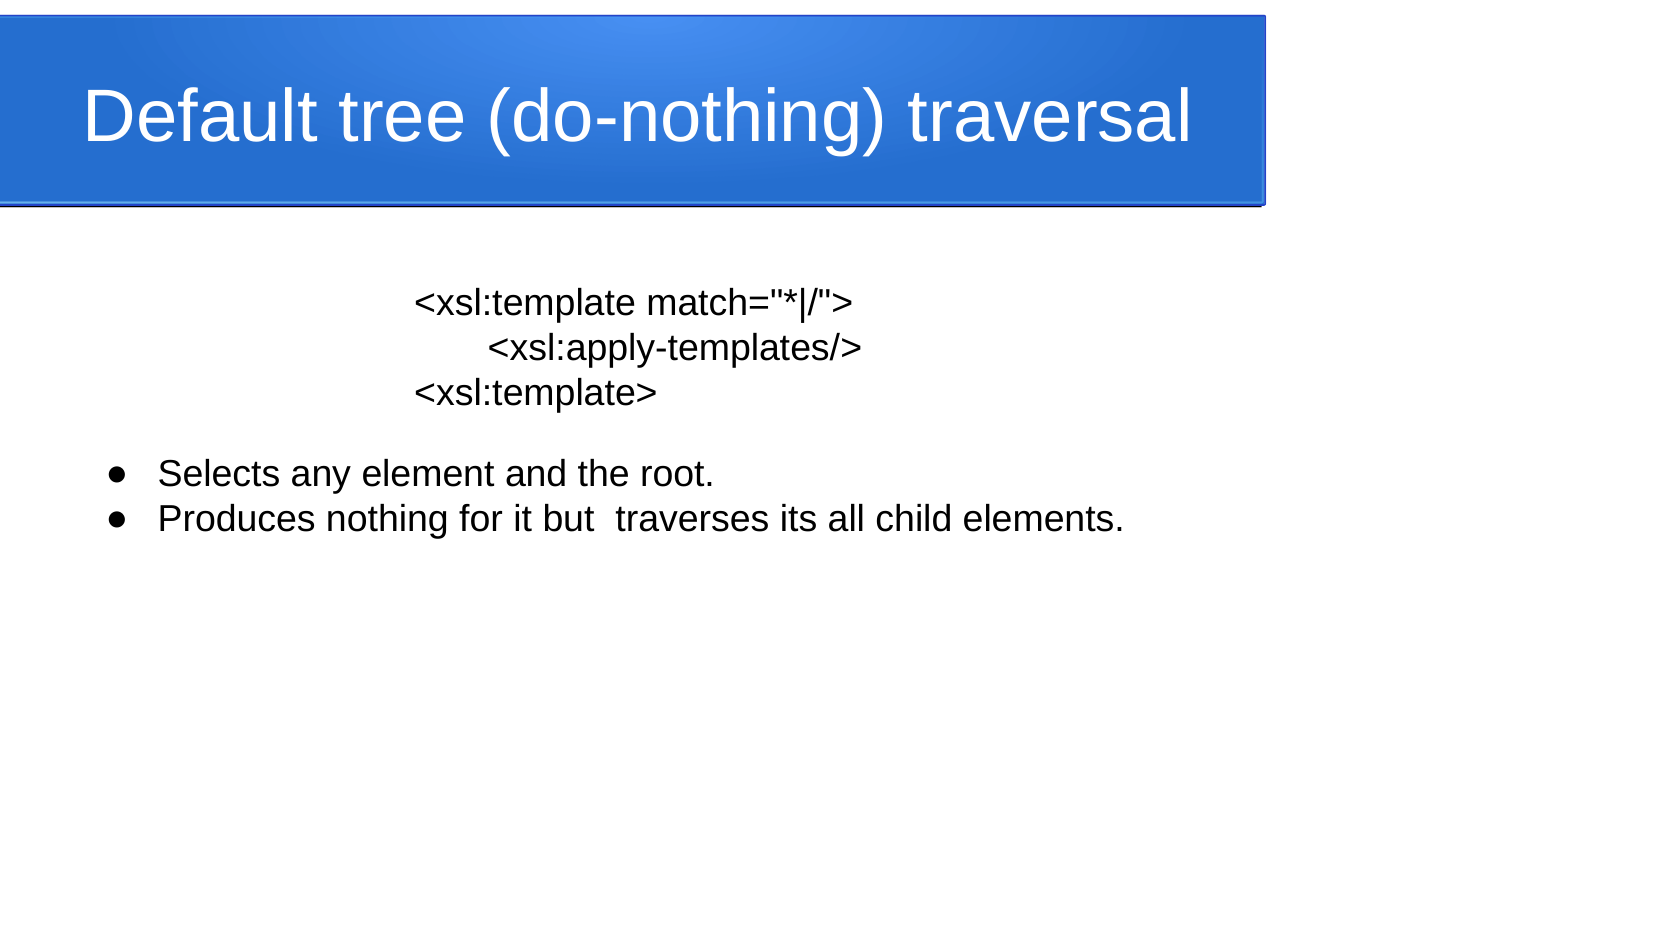

# Default tree (do-nothing) traversal
Selects any element and the root.
Produces nothing for it but traverses its all child elements.
<xsl:template match="*|/">
 <xsl:apply-templates/>
<xsl:template>